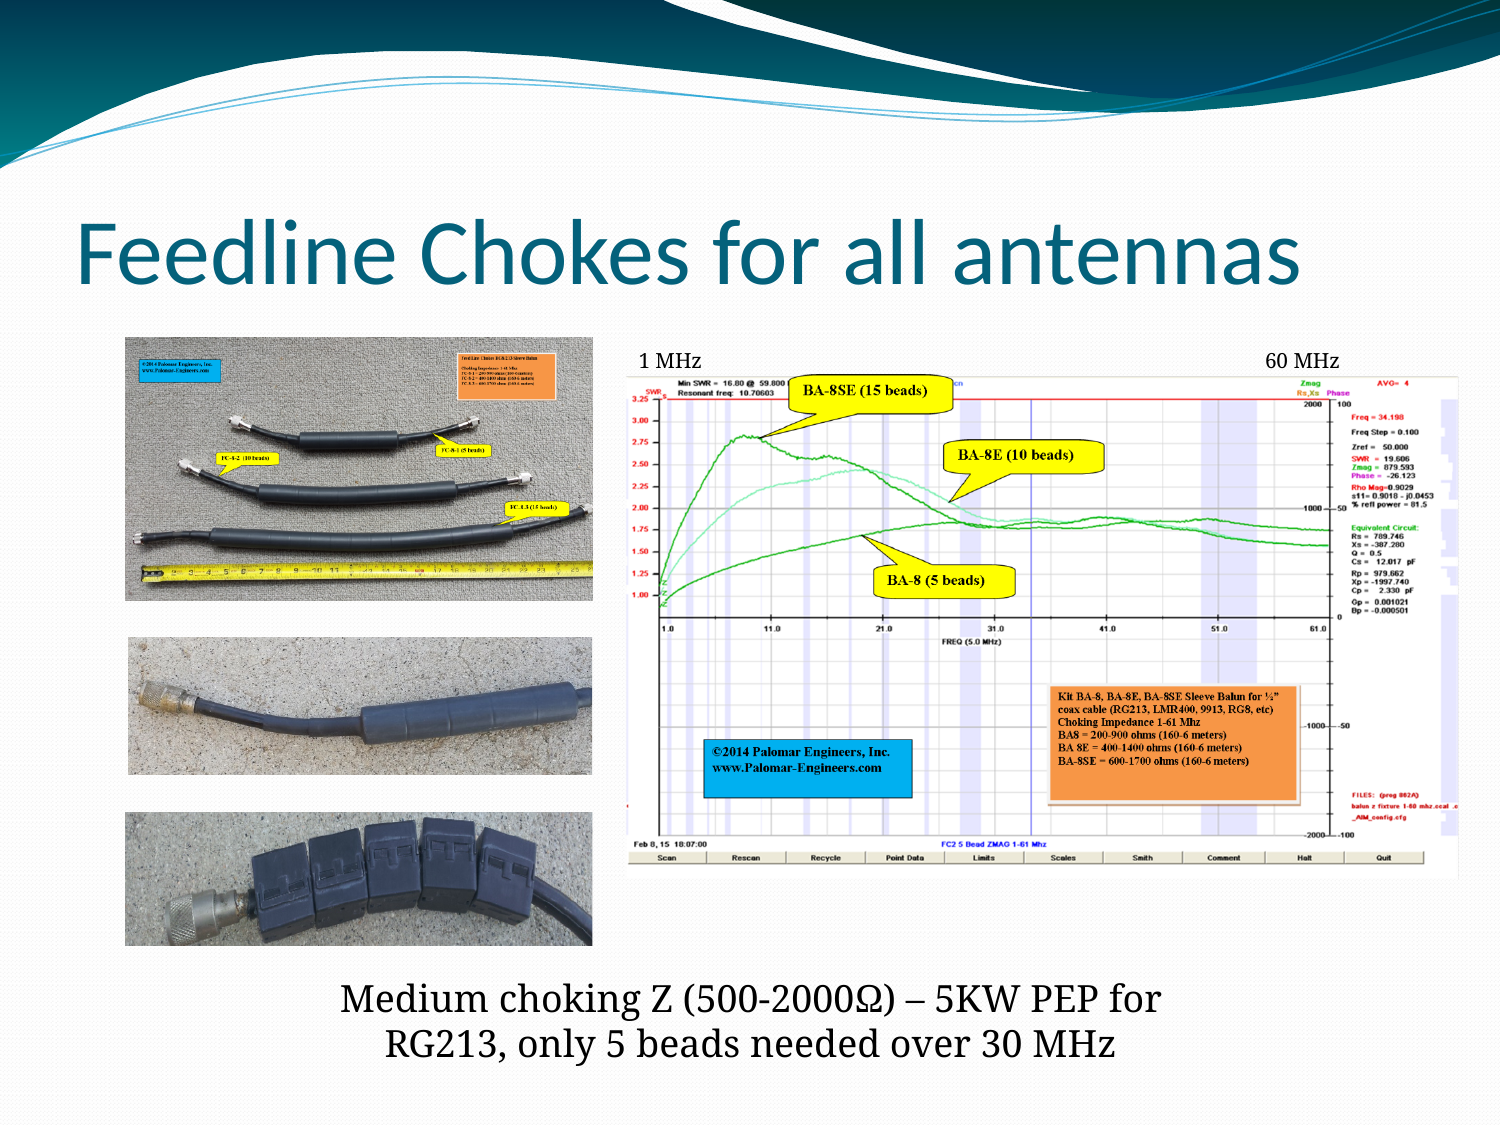

# Feedline Chokes for all antennas
1 MHz
60 MHz
Medium choking Z (500-2000Ω) – 5KW PEP for RG213, only 5 beads needed over 30 MHz